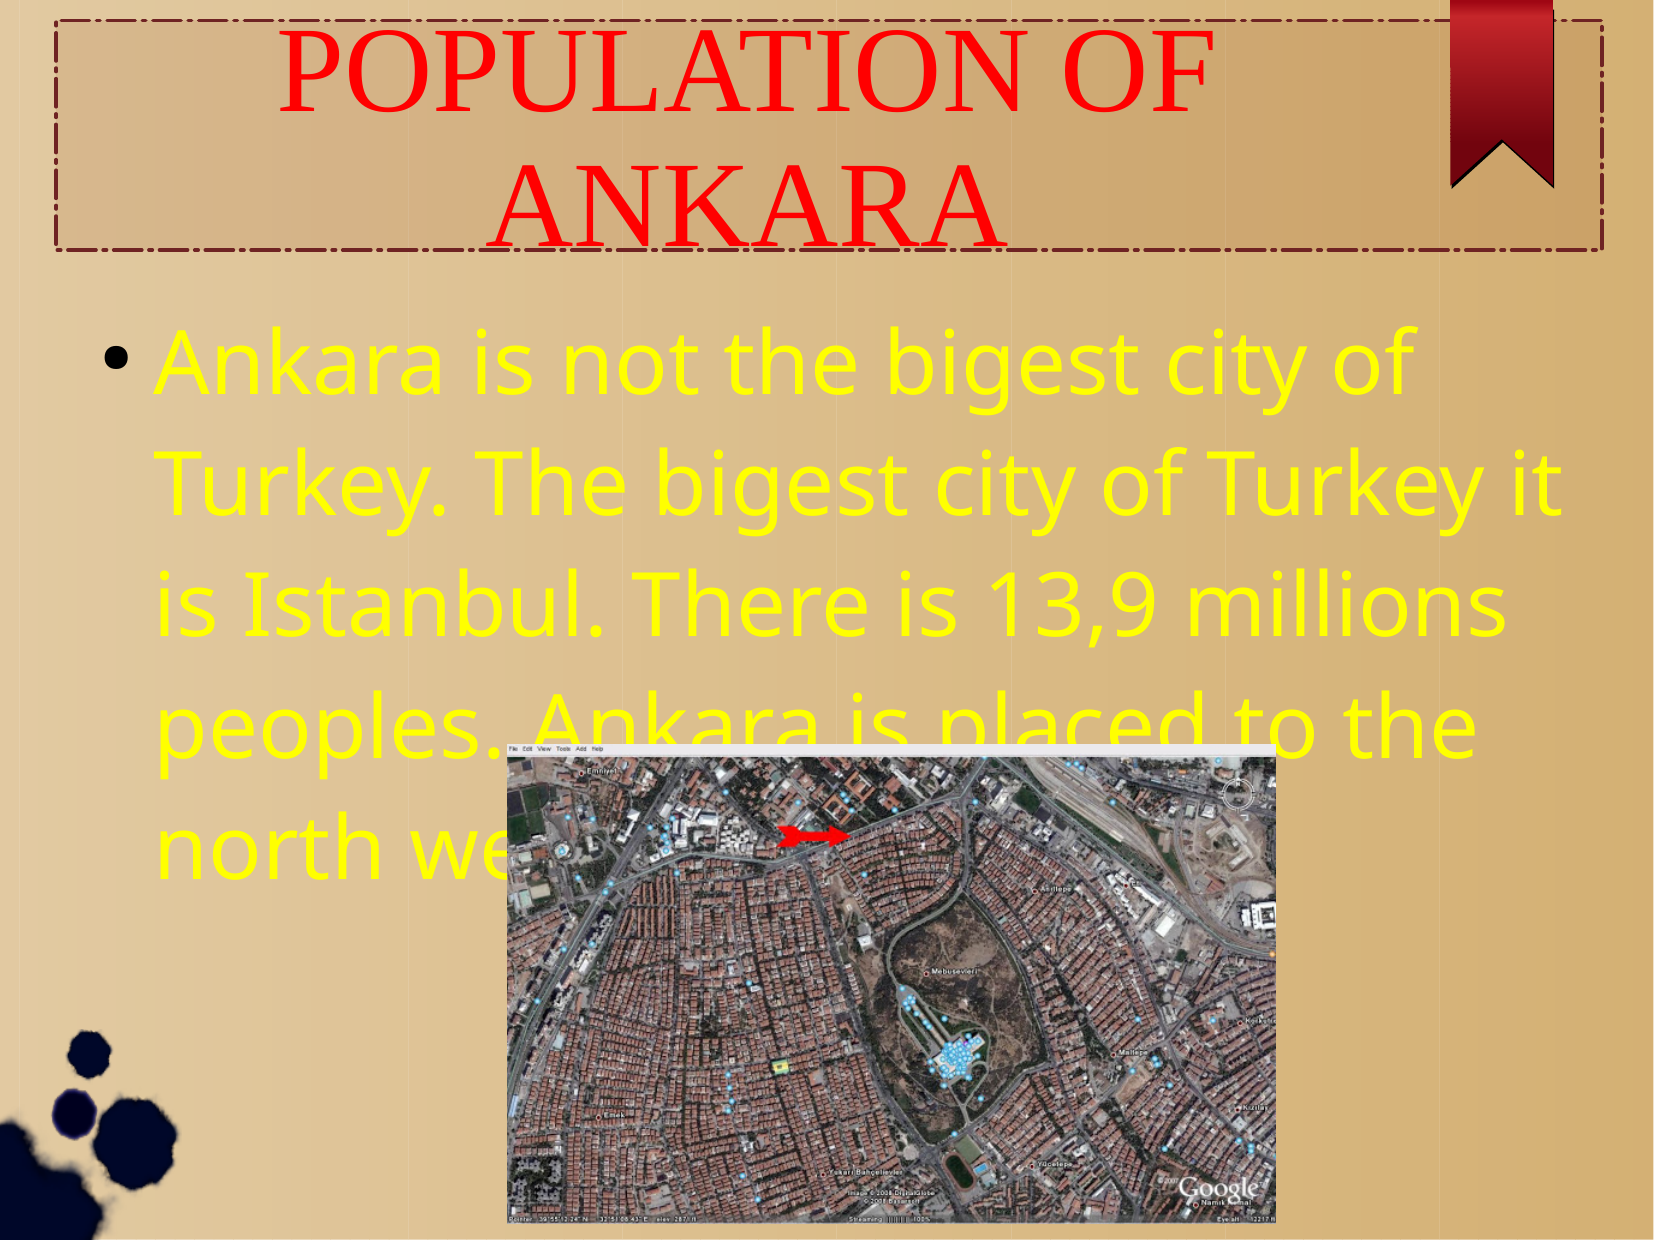

# POPULATION OF ANKARA
Ankara is not the bigest city of Turkey. The bigest city of Turkey it is Istanbul. There is 13,9 millions peoples. Ankara is placed to the north west of the Turkey.